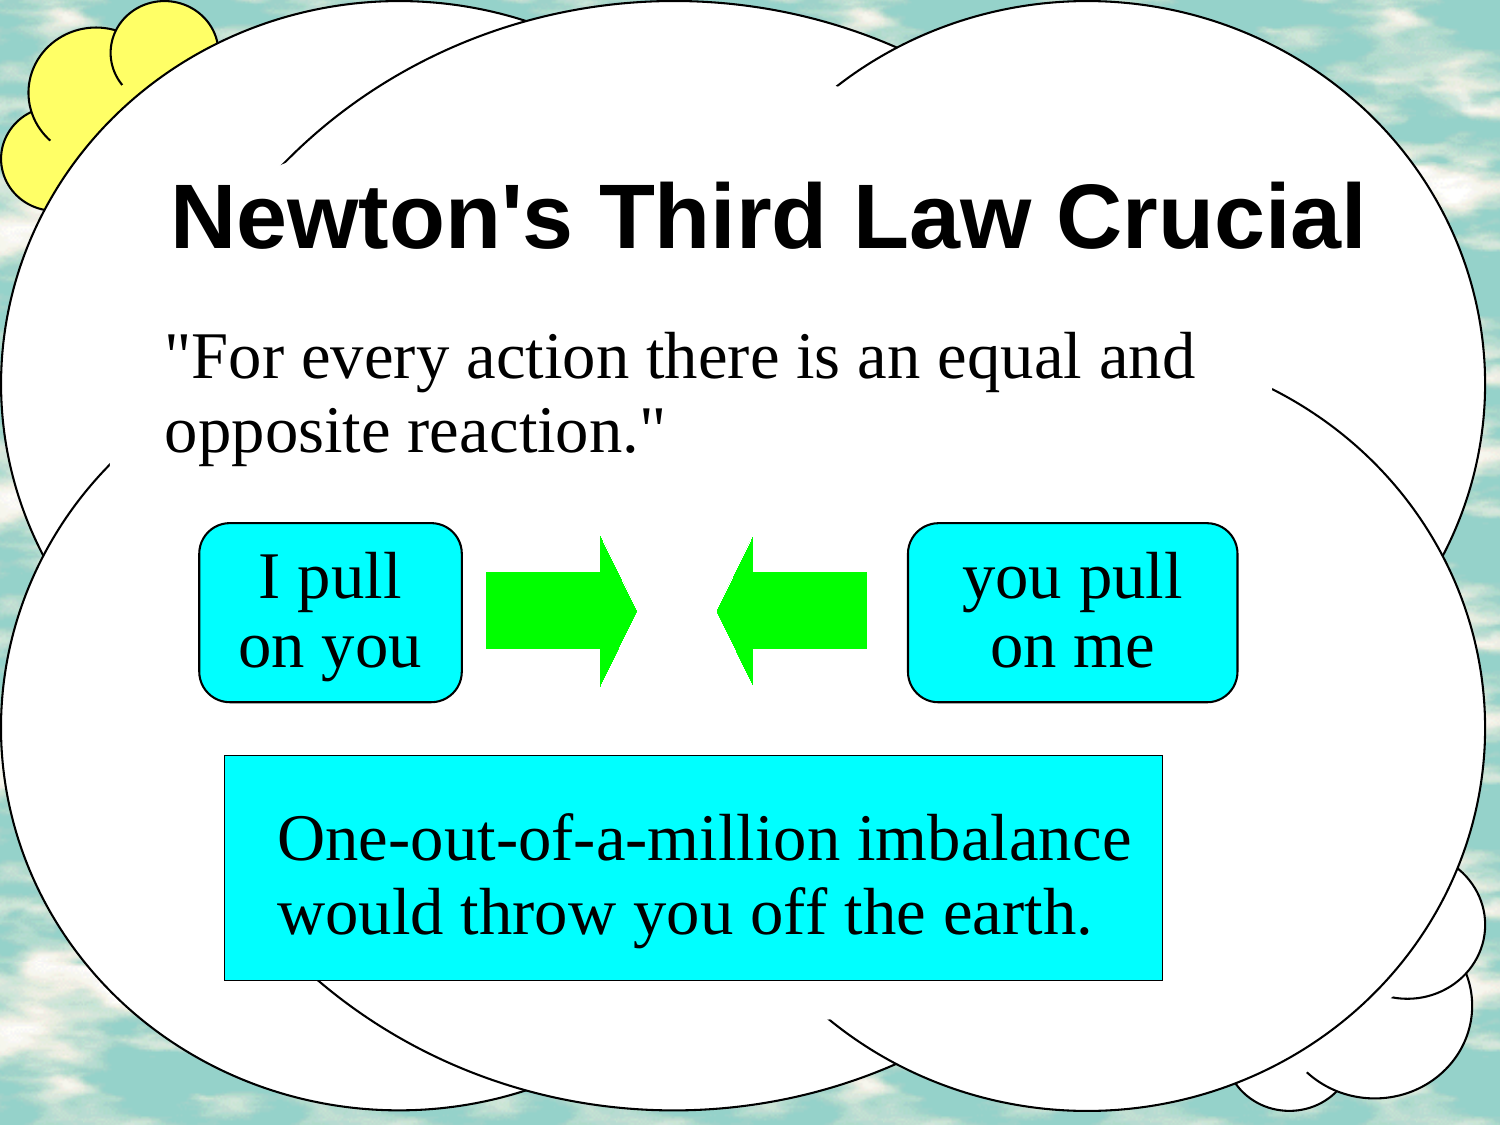

# Newton's Third Law Crucial
"For every action there is an equal and opposite reaction."
I pull
on you
you pull
on me
One-out-of-a-million imbalance would throw you off the earth.